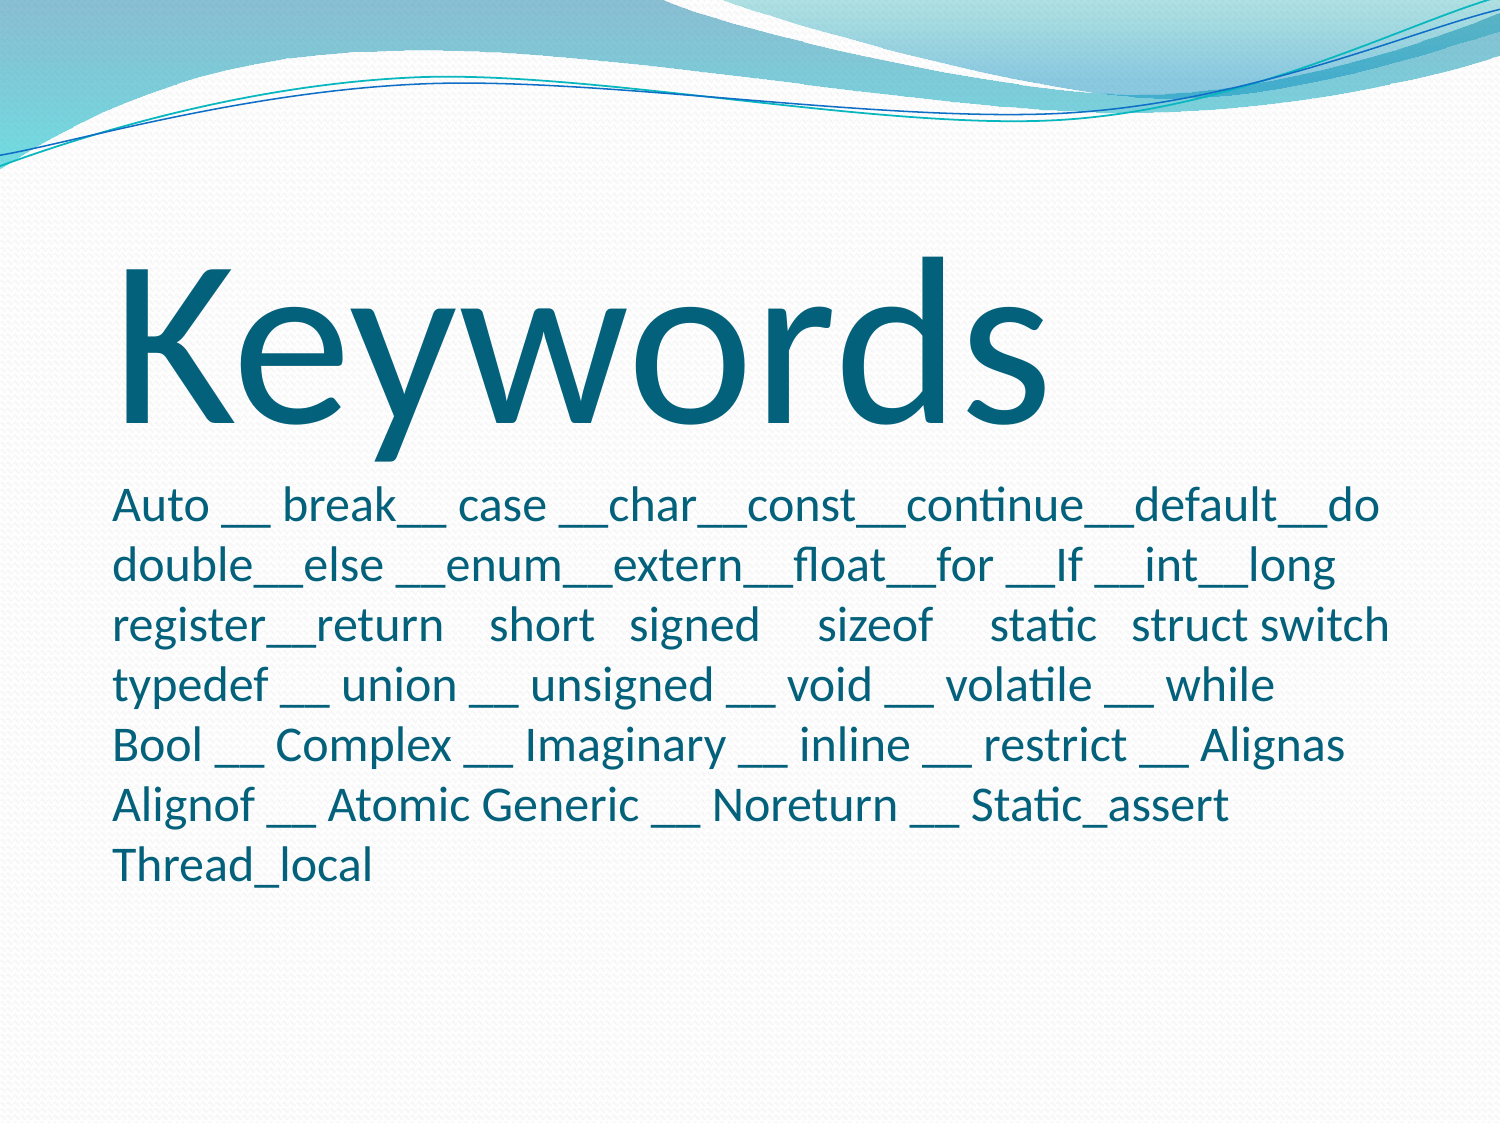

# Keywords Auto __ break__ case __char__const__continue__default__do double__else __enum__extern__float__for __If __int__long register__return short signed sizeof static struct switch typedef __ union __ unsigned __ void __ volatile __ while Bool __ Complex __ Imaginary __ inline __ restrict __ Alignas Alignof __ Atomic Generic __ Noreturn __ Static_assert Thread_local